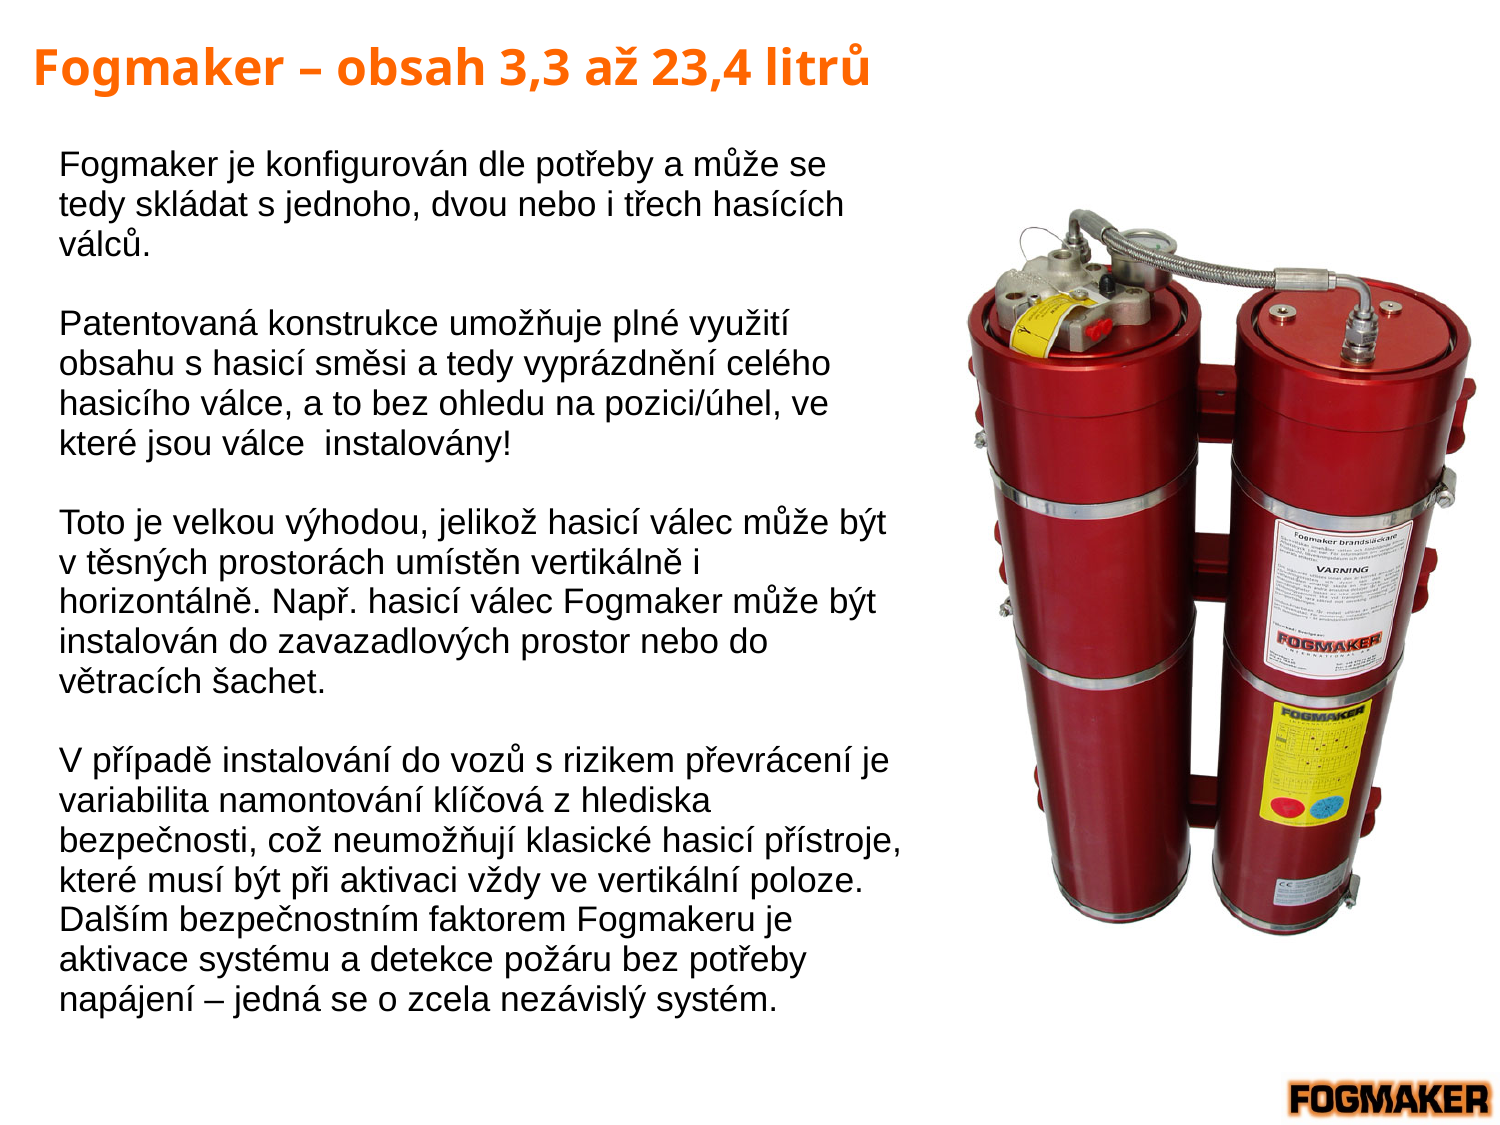

Fogmaker – obsah 3,3 až 23,4 litrů
Fogmaker je konfigurován dle potřeby a může se tedy skládat s jednoho, dvou nebo i třech hasících válců.
Patentovaná konstrukce umožňuje plné využití obsahu s hasicí směsi a tedy vyprázdnění celého hasicího válce, a to bez ohledu na pozici/úhel, ve které jsou válce instalovány!
Toto je velkou výhodou, jelikož hasicí válec může být v těsných prostorách umístěn vertikálně i horizontálně. Např. hasicí válec Fogmaker může být instalován do zavazadlových prostor nebo do větracích šachet.
V případě instalování do vozů s rizikem převrácení je variabilita namontování klíčová z hlediska bezpečnosti, což neumožňují klasické hasicí přístroje, které musí být při aktivaci vždy ve vertikální poloze. Dalším bezpečnostním faktorem Fogmakeru je aktivace systému a detekce požáru bez potřeby napájení – jedná se o zcela nezávislý systém.